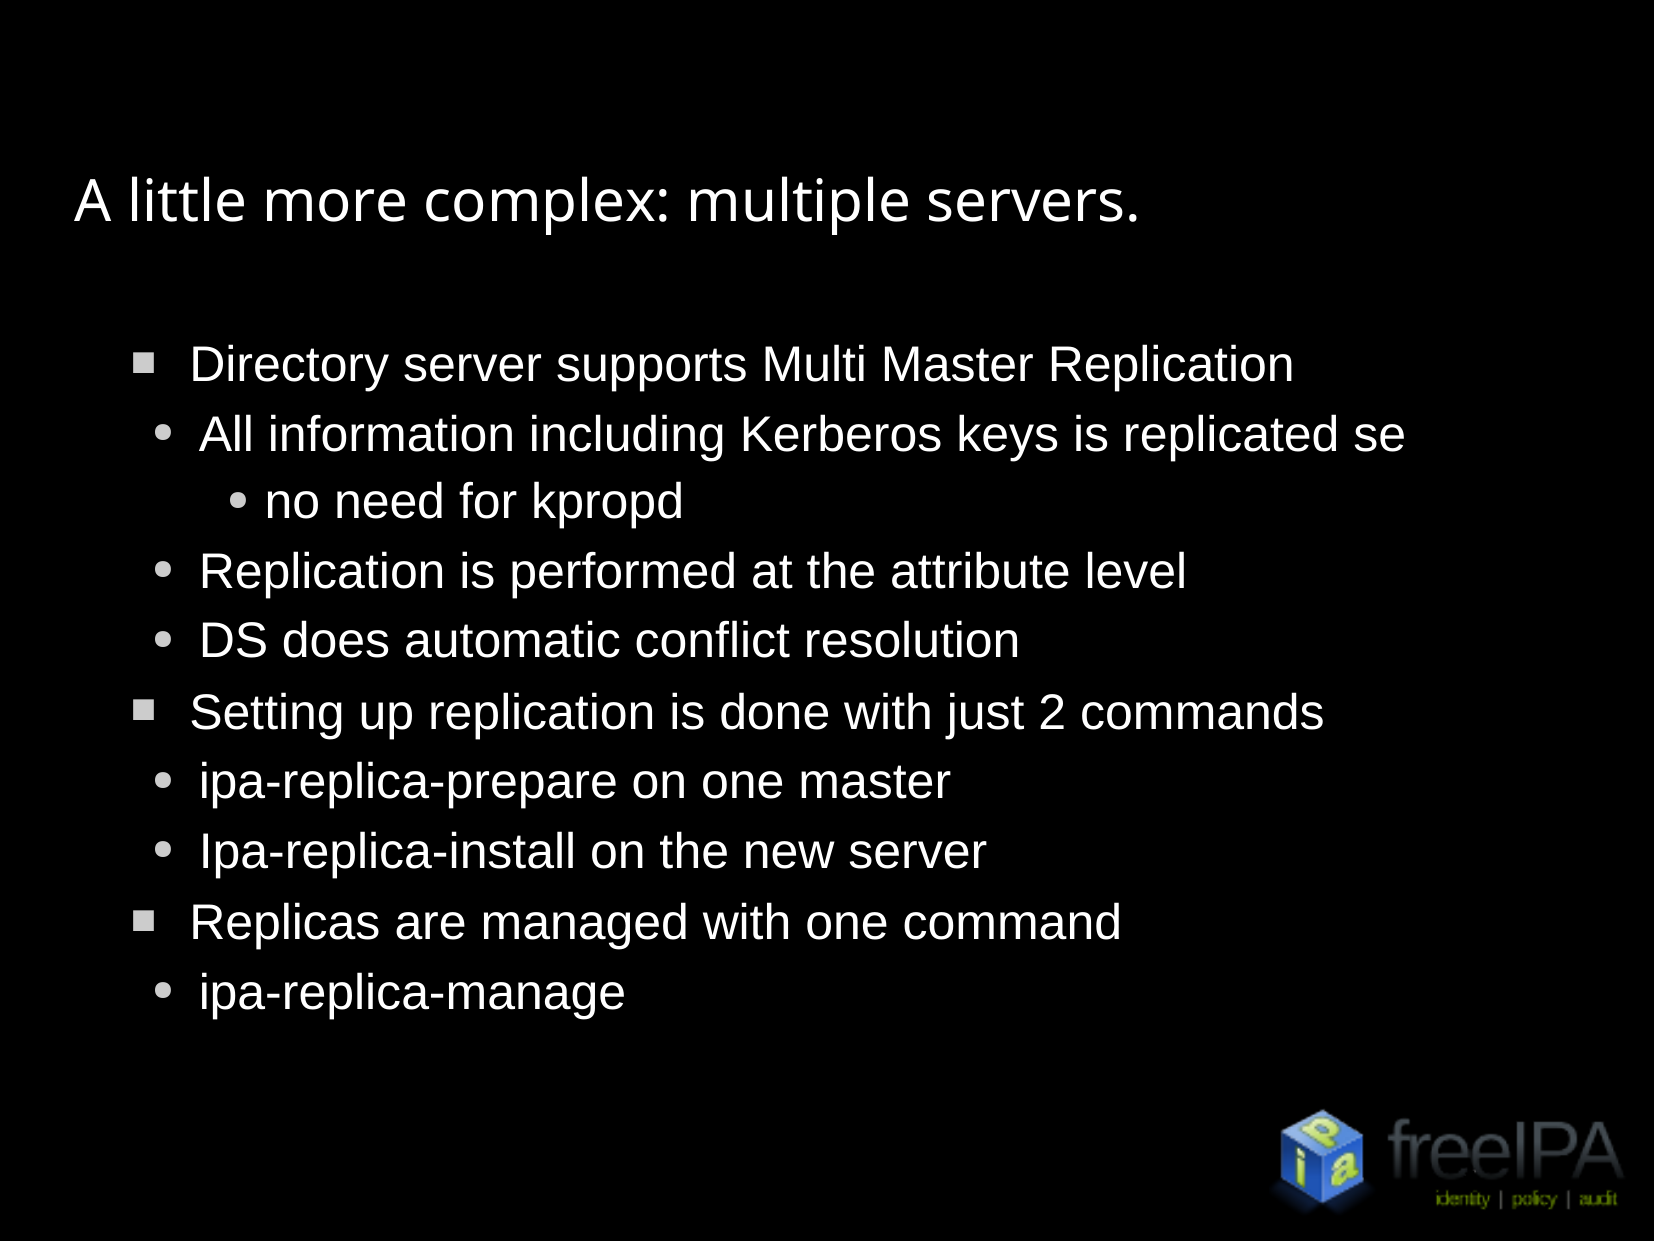

# A little more complex: multiple servers.
Directory server supports Multi Master Replication
All information including Kerberos keys is replicated se
no need for kpropd
Replication is performed at the attribute level
DS does automatic conflict resolution
Setting up replication is done with just 2 commands
ipa-replica-prepare on one master
Ipa-replica-install on the new server
Replicas are managed with one command
ipa-replica-manage